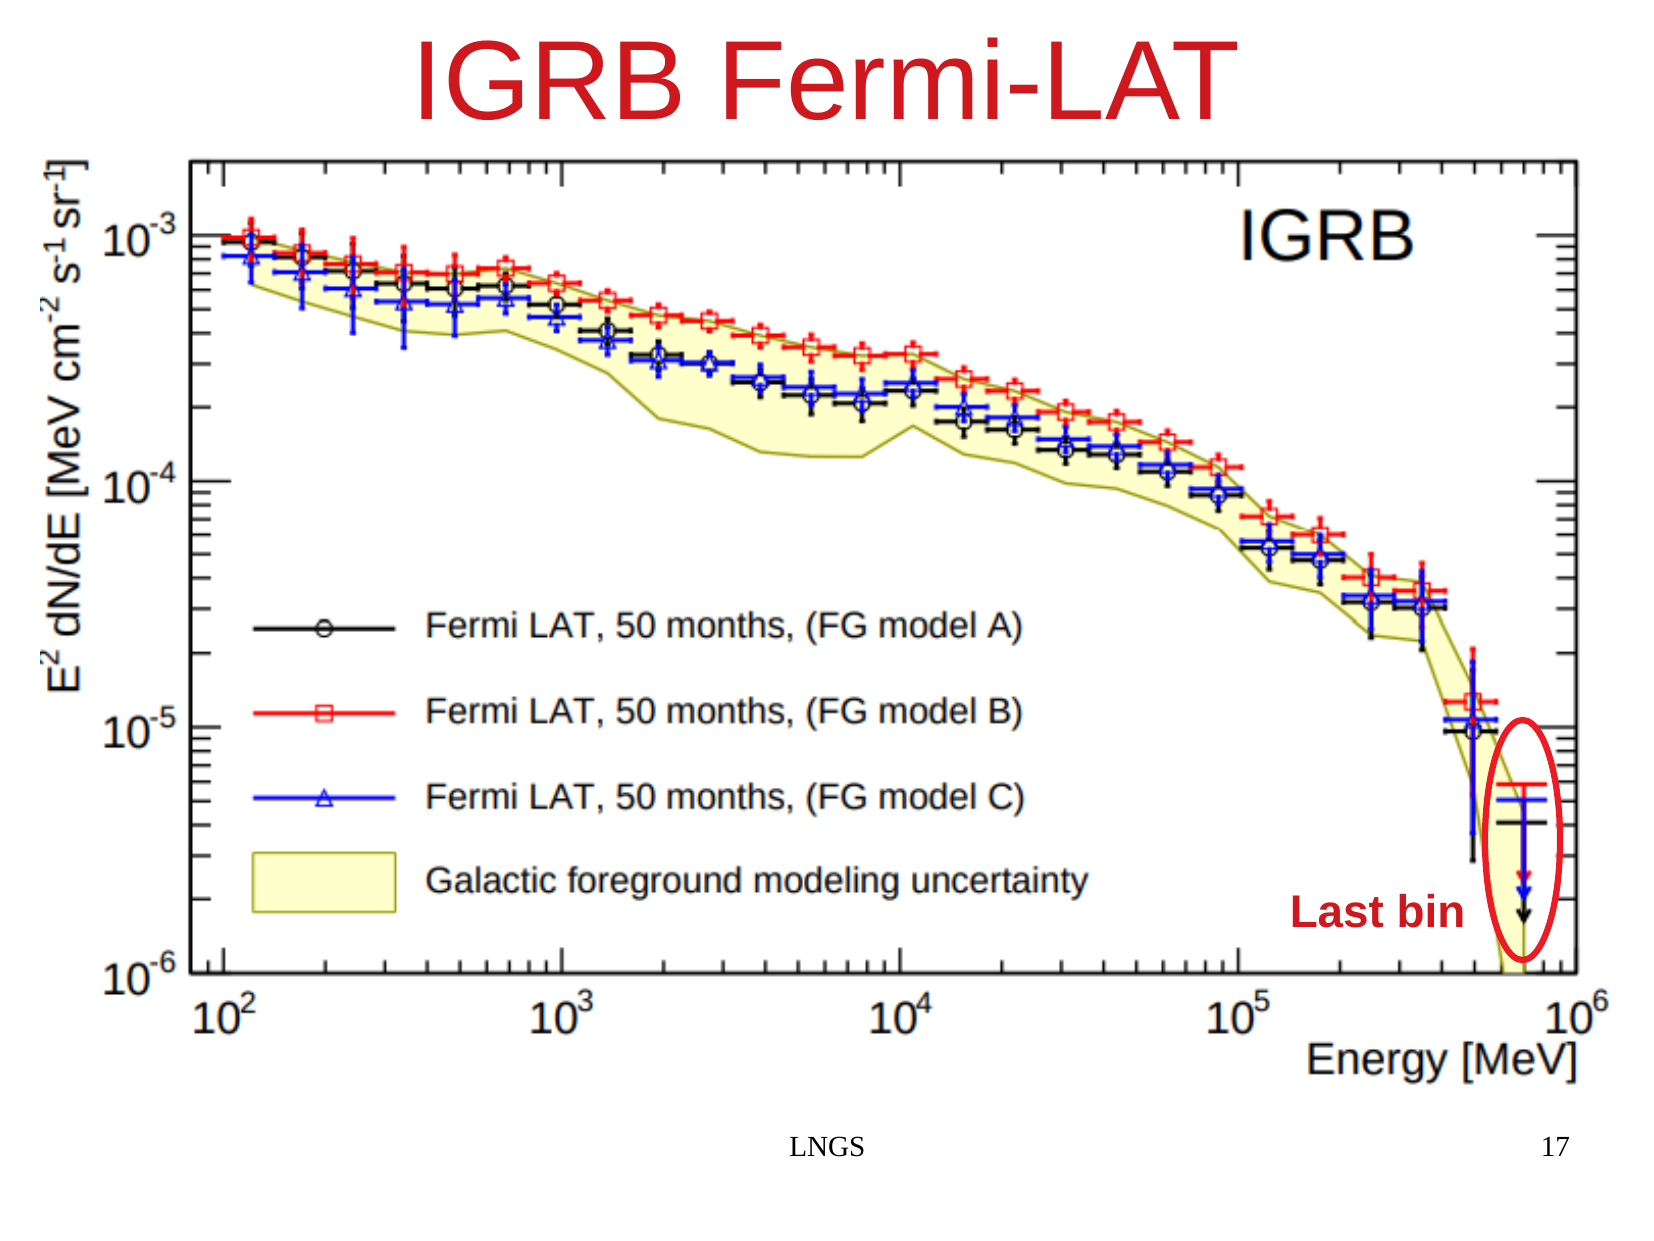

# IGRB Fermi-LAT
Last bin
LNGS
17